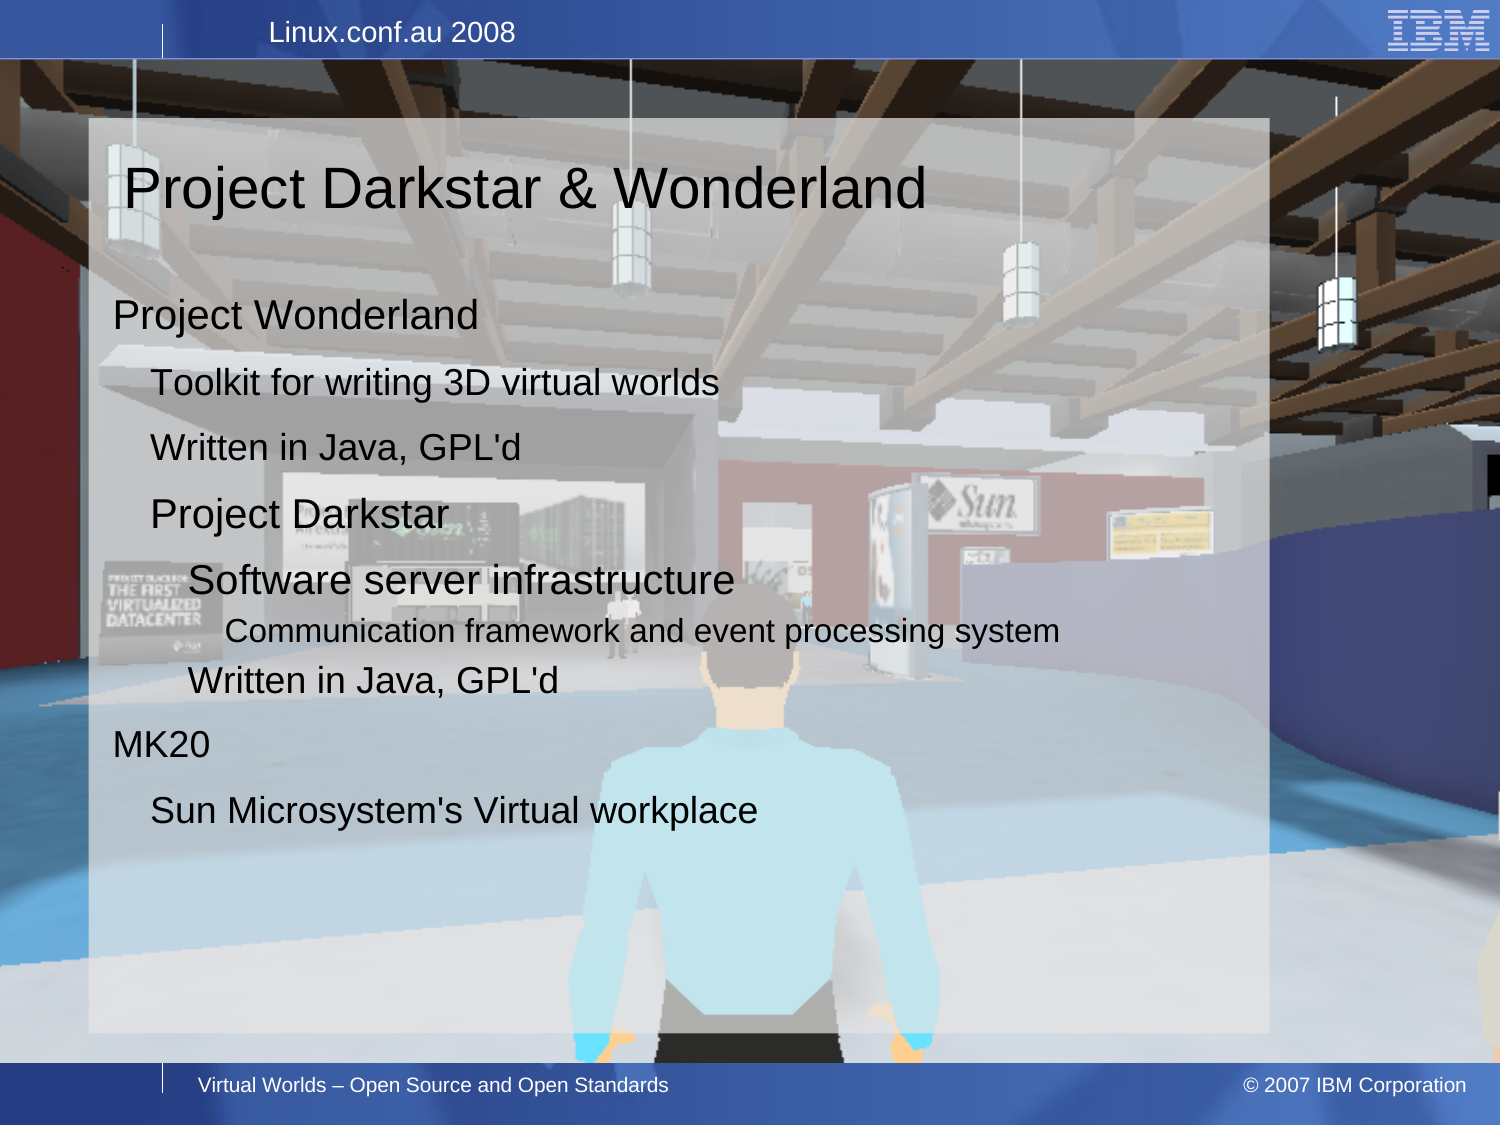

# Project Darkstar & Wonderland
Project Wonderland
Toolkit for writing 3D virtual worlds
Written in Java, GPL'd
Project Darkstar
Software server infrastructure
Communication framework and event processing system
Written in Java, GPL'd
MK20
Sun Microsystem's Virtual workplace
27